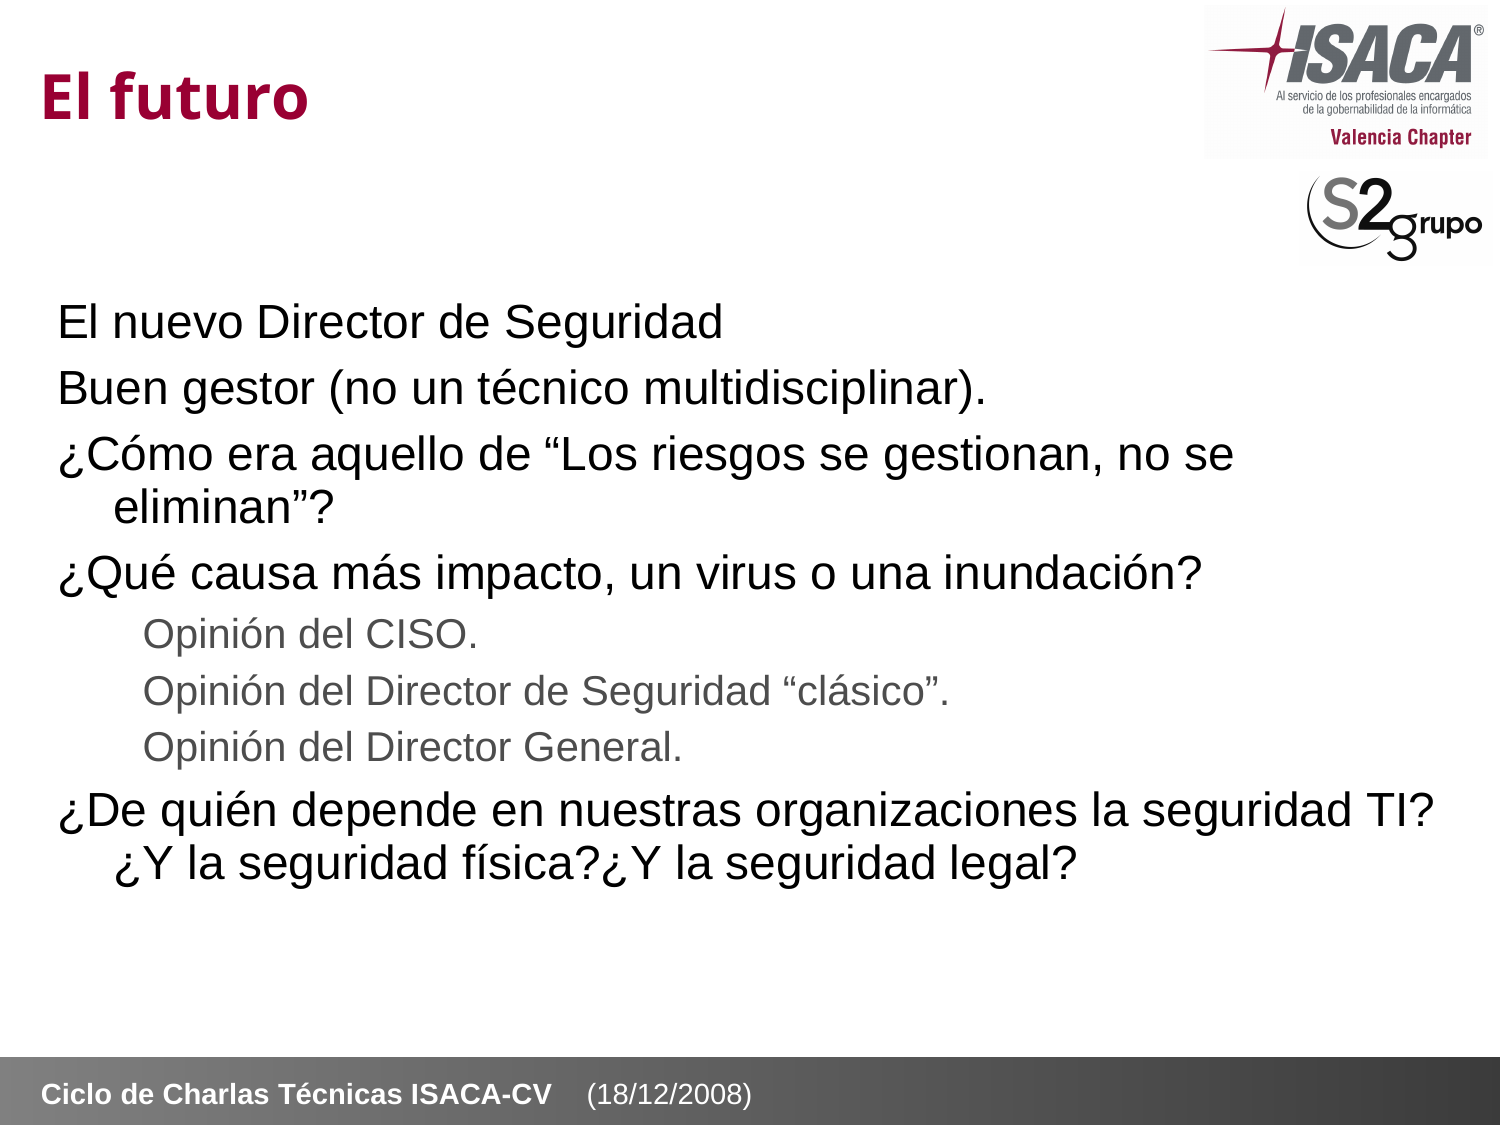

El futuro
# El nuevo Director de Seguridad
Buen gestor (no un técnico multidisciplinar).
¿Cómo era aquello de “Los riesgos se gestionan, no se eliminan”?
¿Qué causa más impacto, un virus o una inundación?
Opinión del CISO.
Opinión del Director de Seguridad “clásico”.
Opinión del Director General.
¿De quién depende en nuestras organizaciones la seguridad TI? ¿Y la seguridad física?¿Y la seguridad legal?